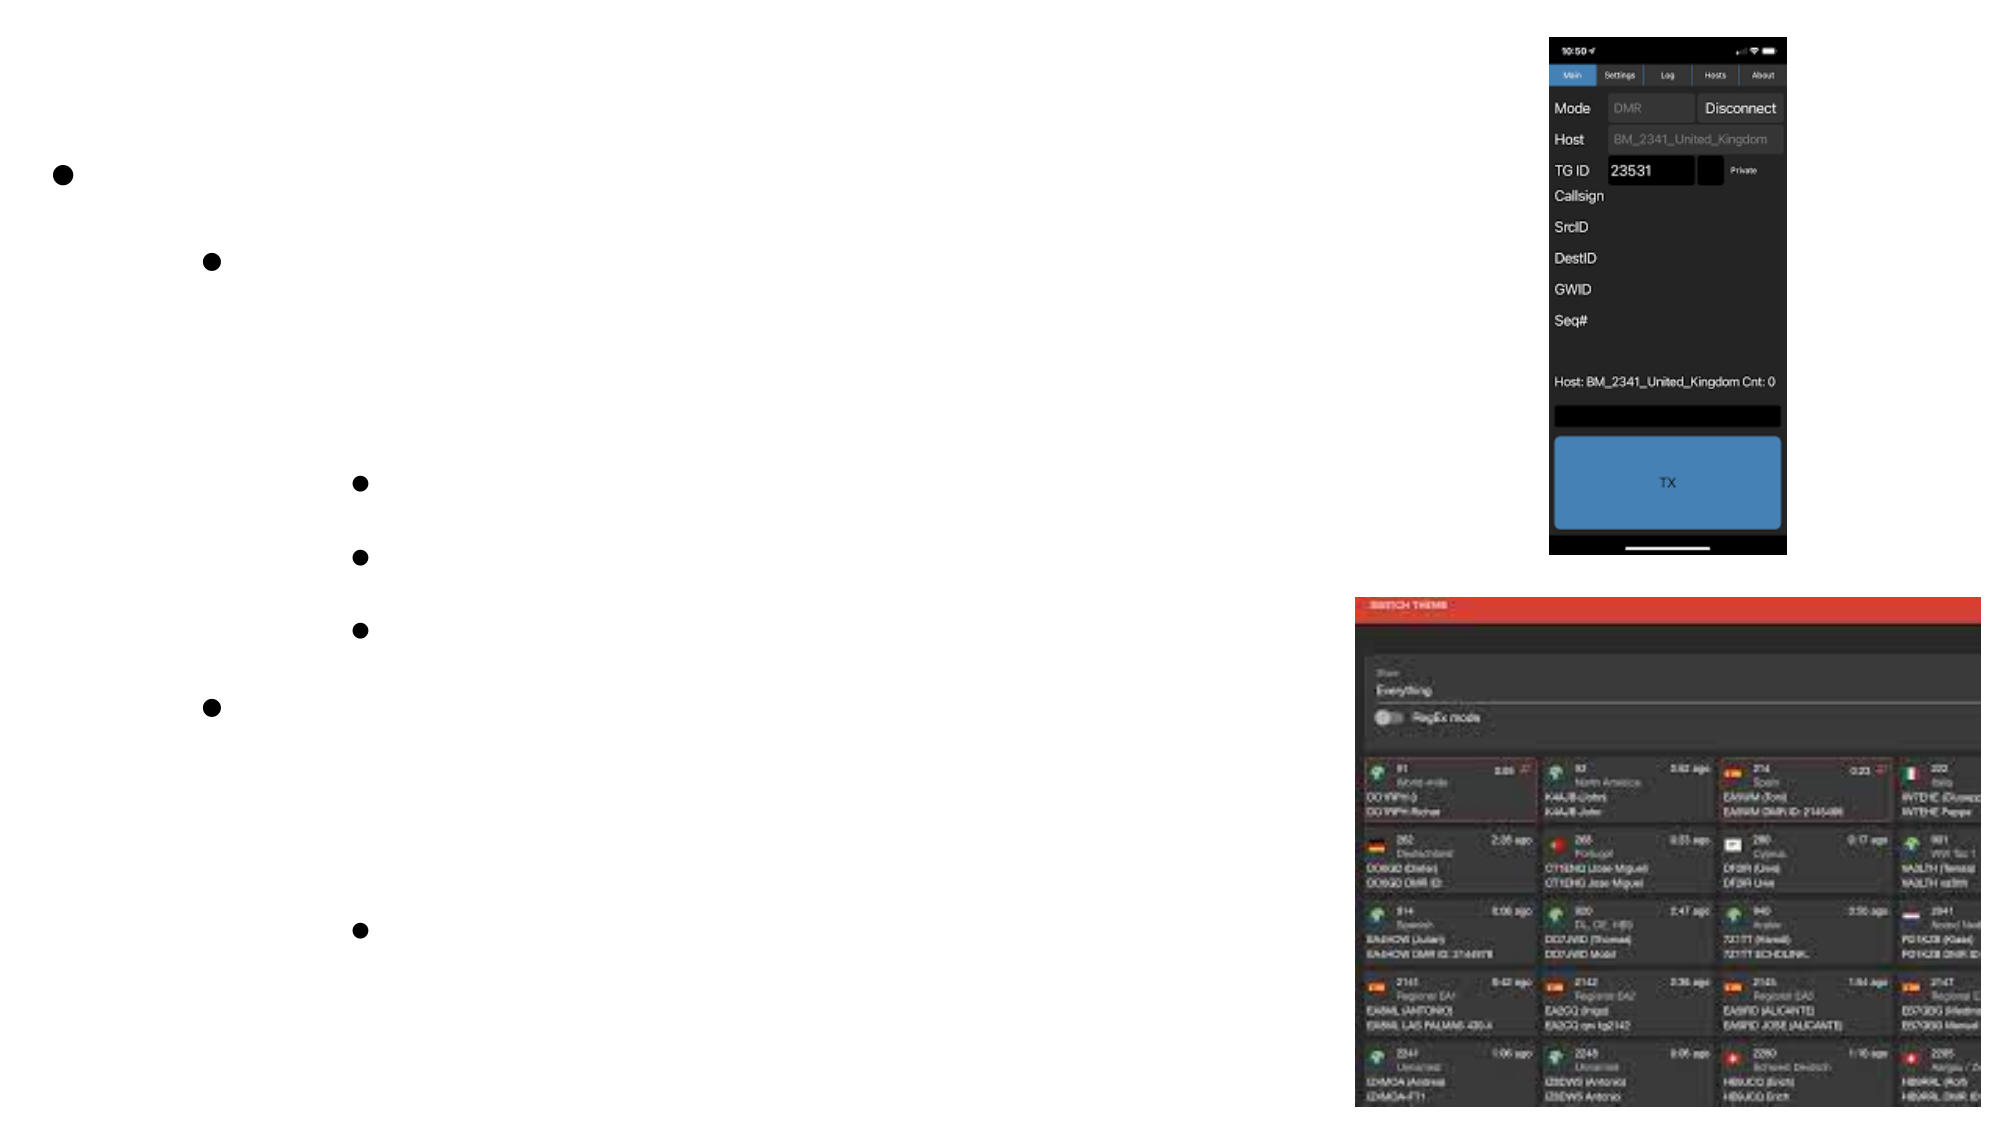

# How can I access these networks?
Apps
Yes, with your phone, tablet, or computer, you can access the DMR network, and talk on it with apps like:
Droidstar
Dudestar
And others….
You can also monitor networks before you even have a radio or DMR ID like Brandmeister's HOSE network
https://hose.brandmeister.network